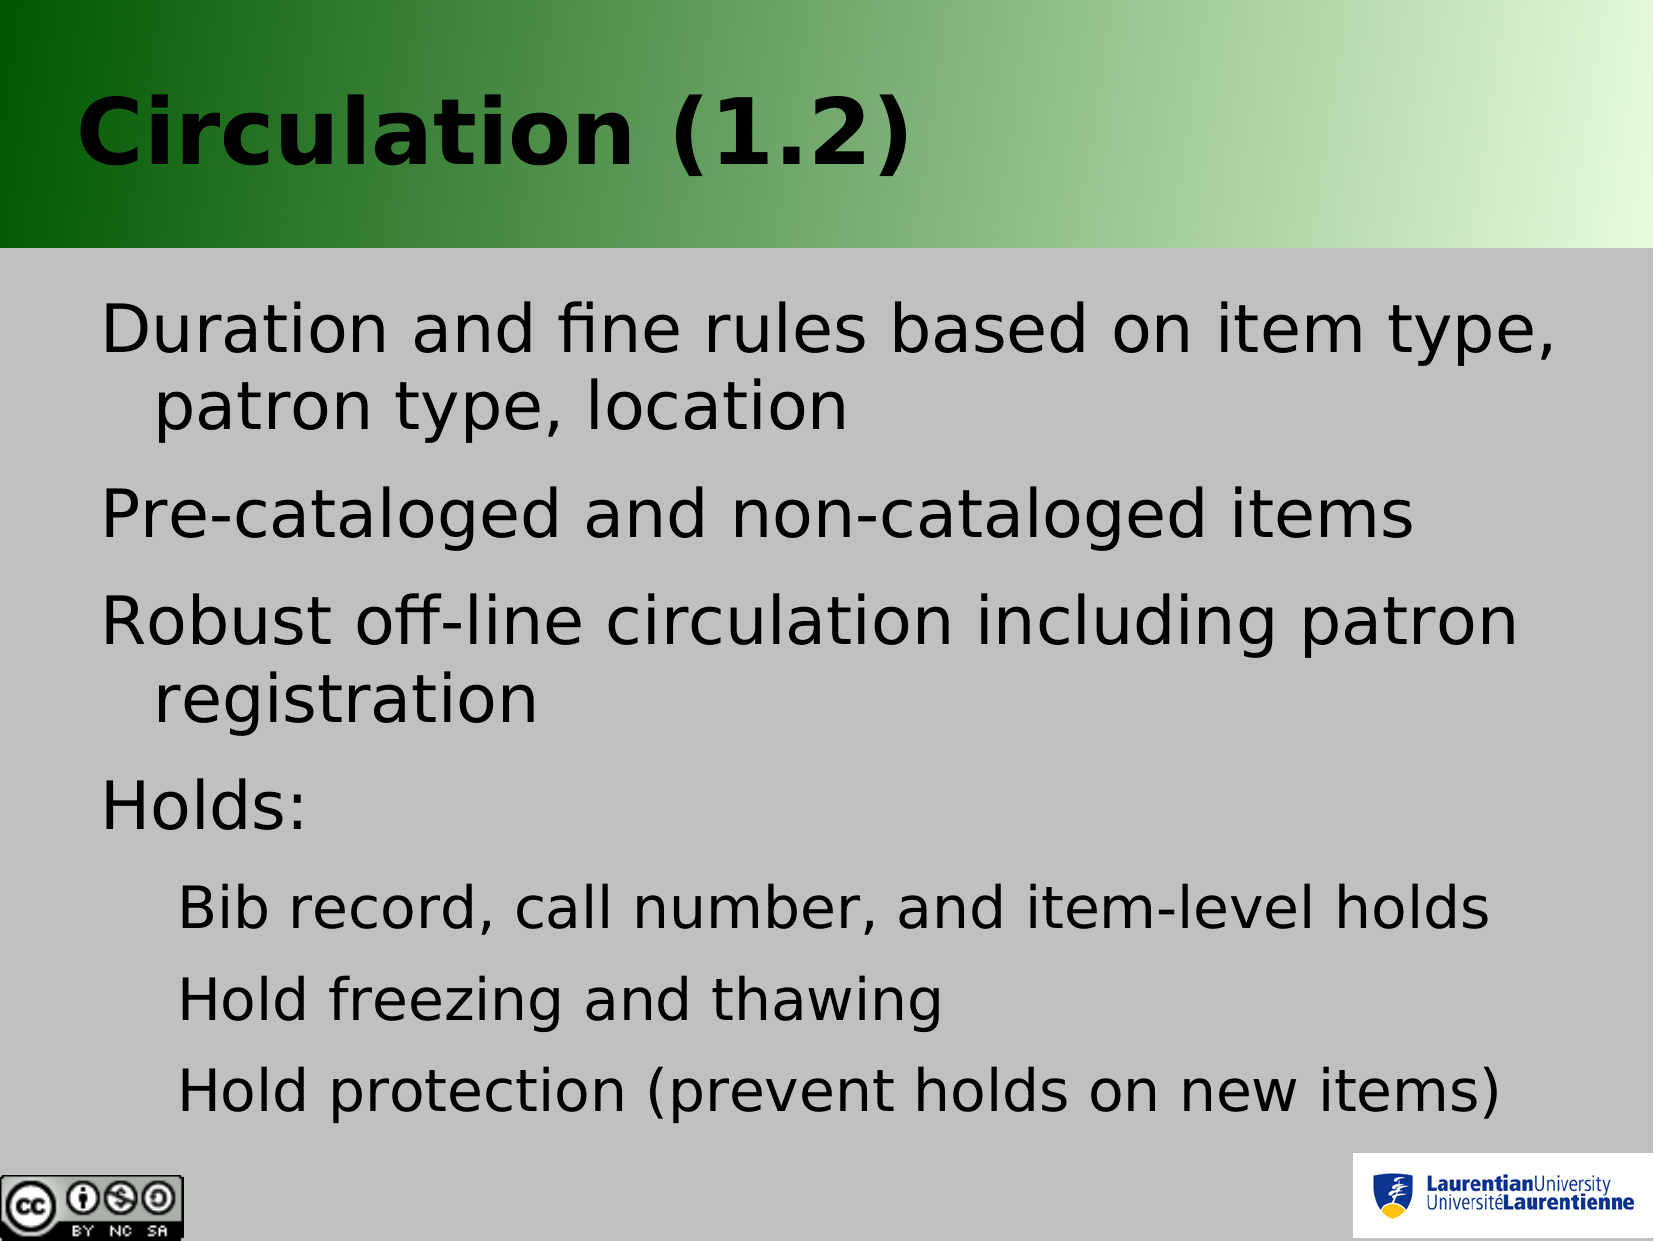

# Circulation (1.2)
Duration and fine rules based on item type, patron type, location
Pre-cataloged and non-cataloged items
Robust off-line circulation including patron registration
Holds:
Bib record, call number, and item-level holds
Hold freezing and thawing
Hold protection (prevent holds on new items)